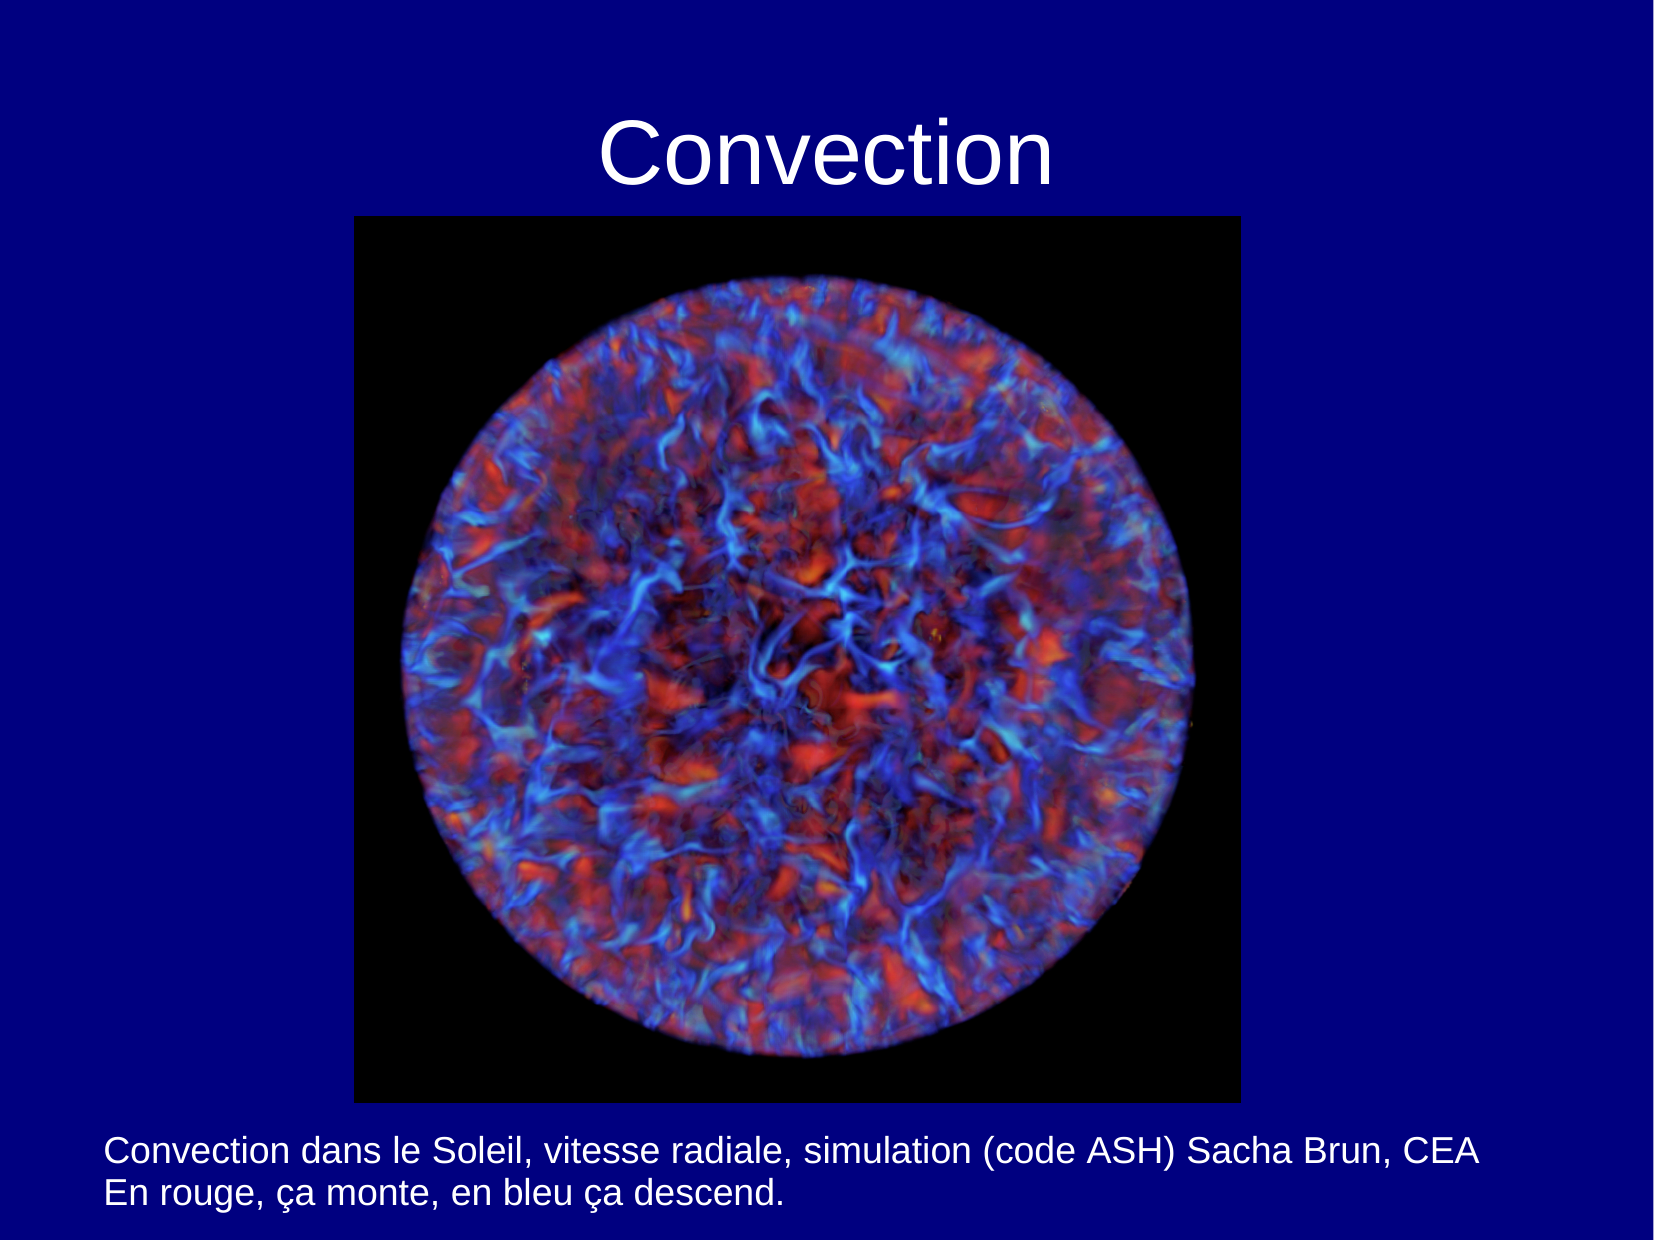

# Convection
Convection dans le Soleil, vitesse radiale, simulation (code ASH) Sacha Brun, CEA
En rouge, ça monte, en bleu ça descend.